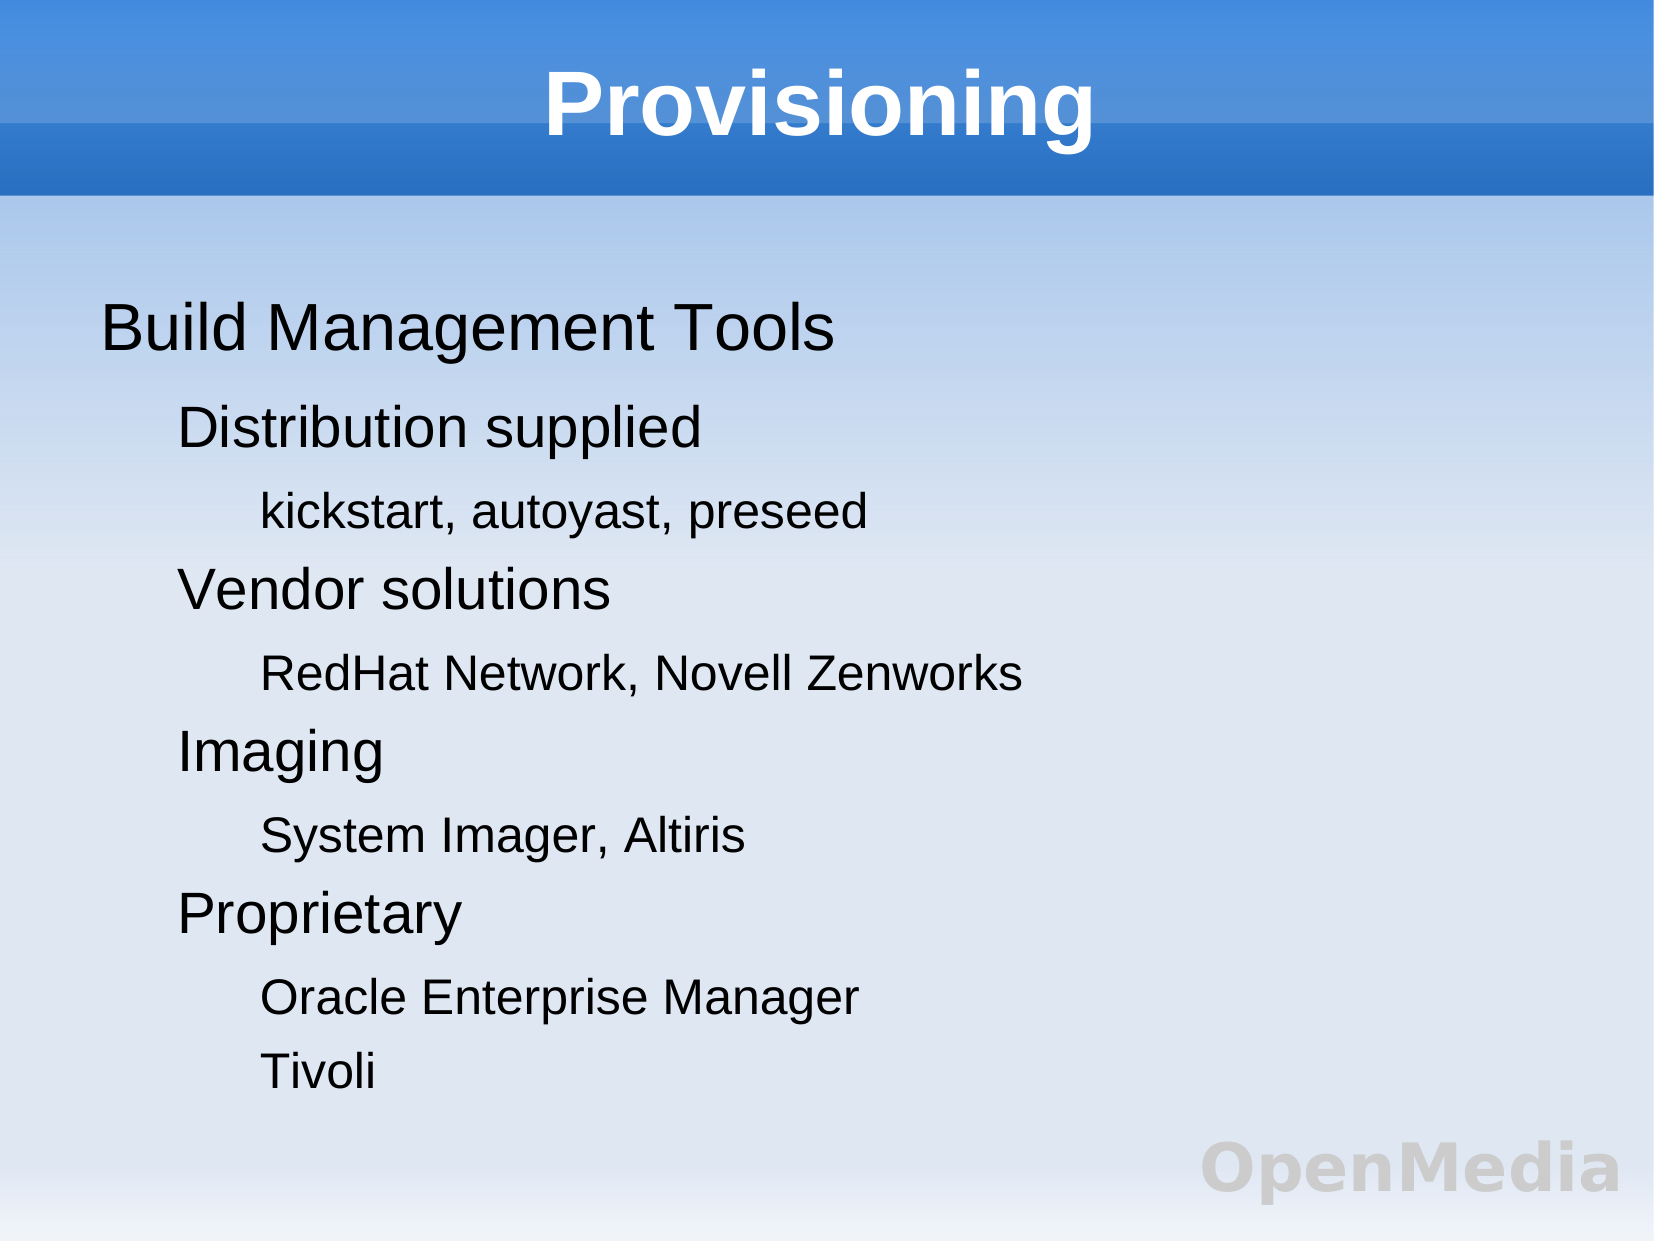

# Provisioning
Build Management Tools
Distribution supplied
kickstart, autoyast, preseed
Vendor solutions
RedHat Network, Novell Zenworks
Imaging
System Imager, Altiris
Proprietary
Oracle Enterprise Manager
Tivoli
9